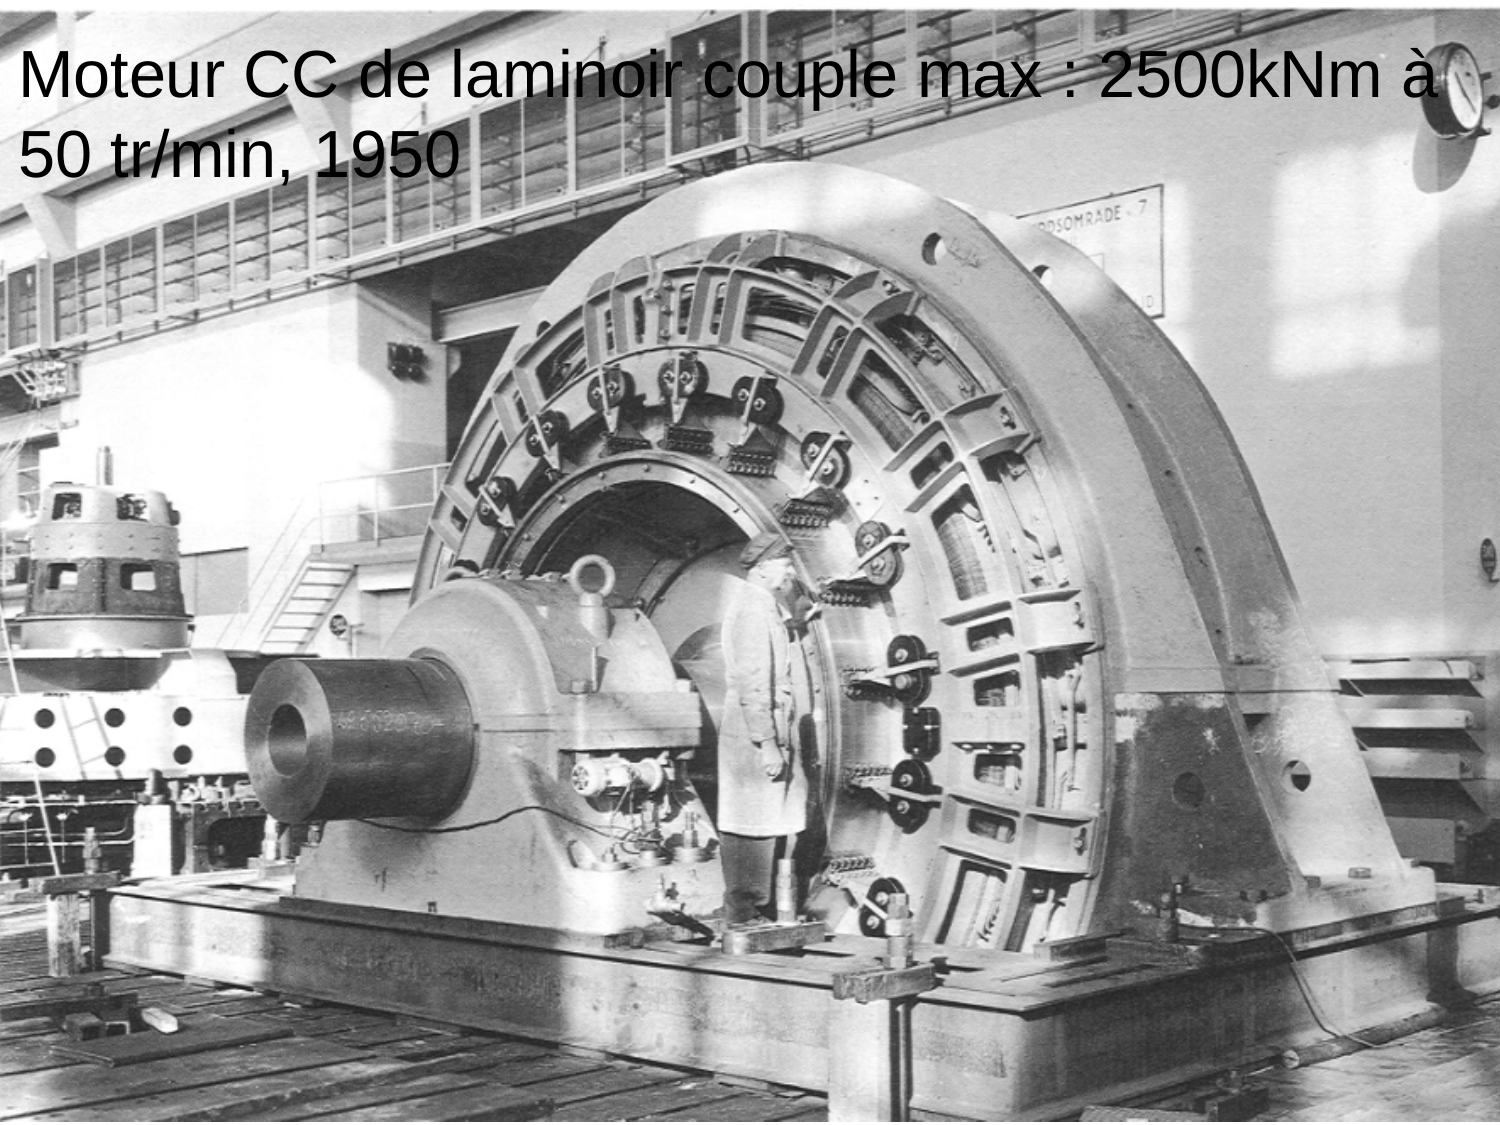

Moteur CC de laminoir couple max : 2500kNm à
50 tr/min, 1950